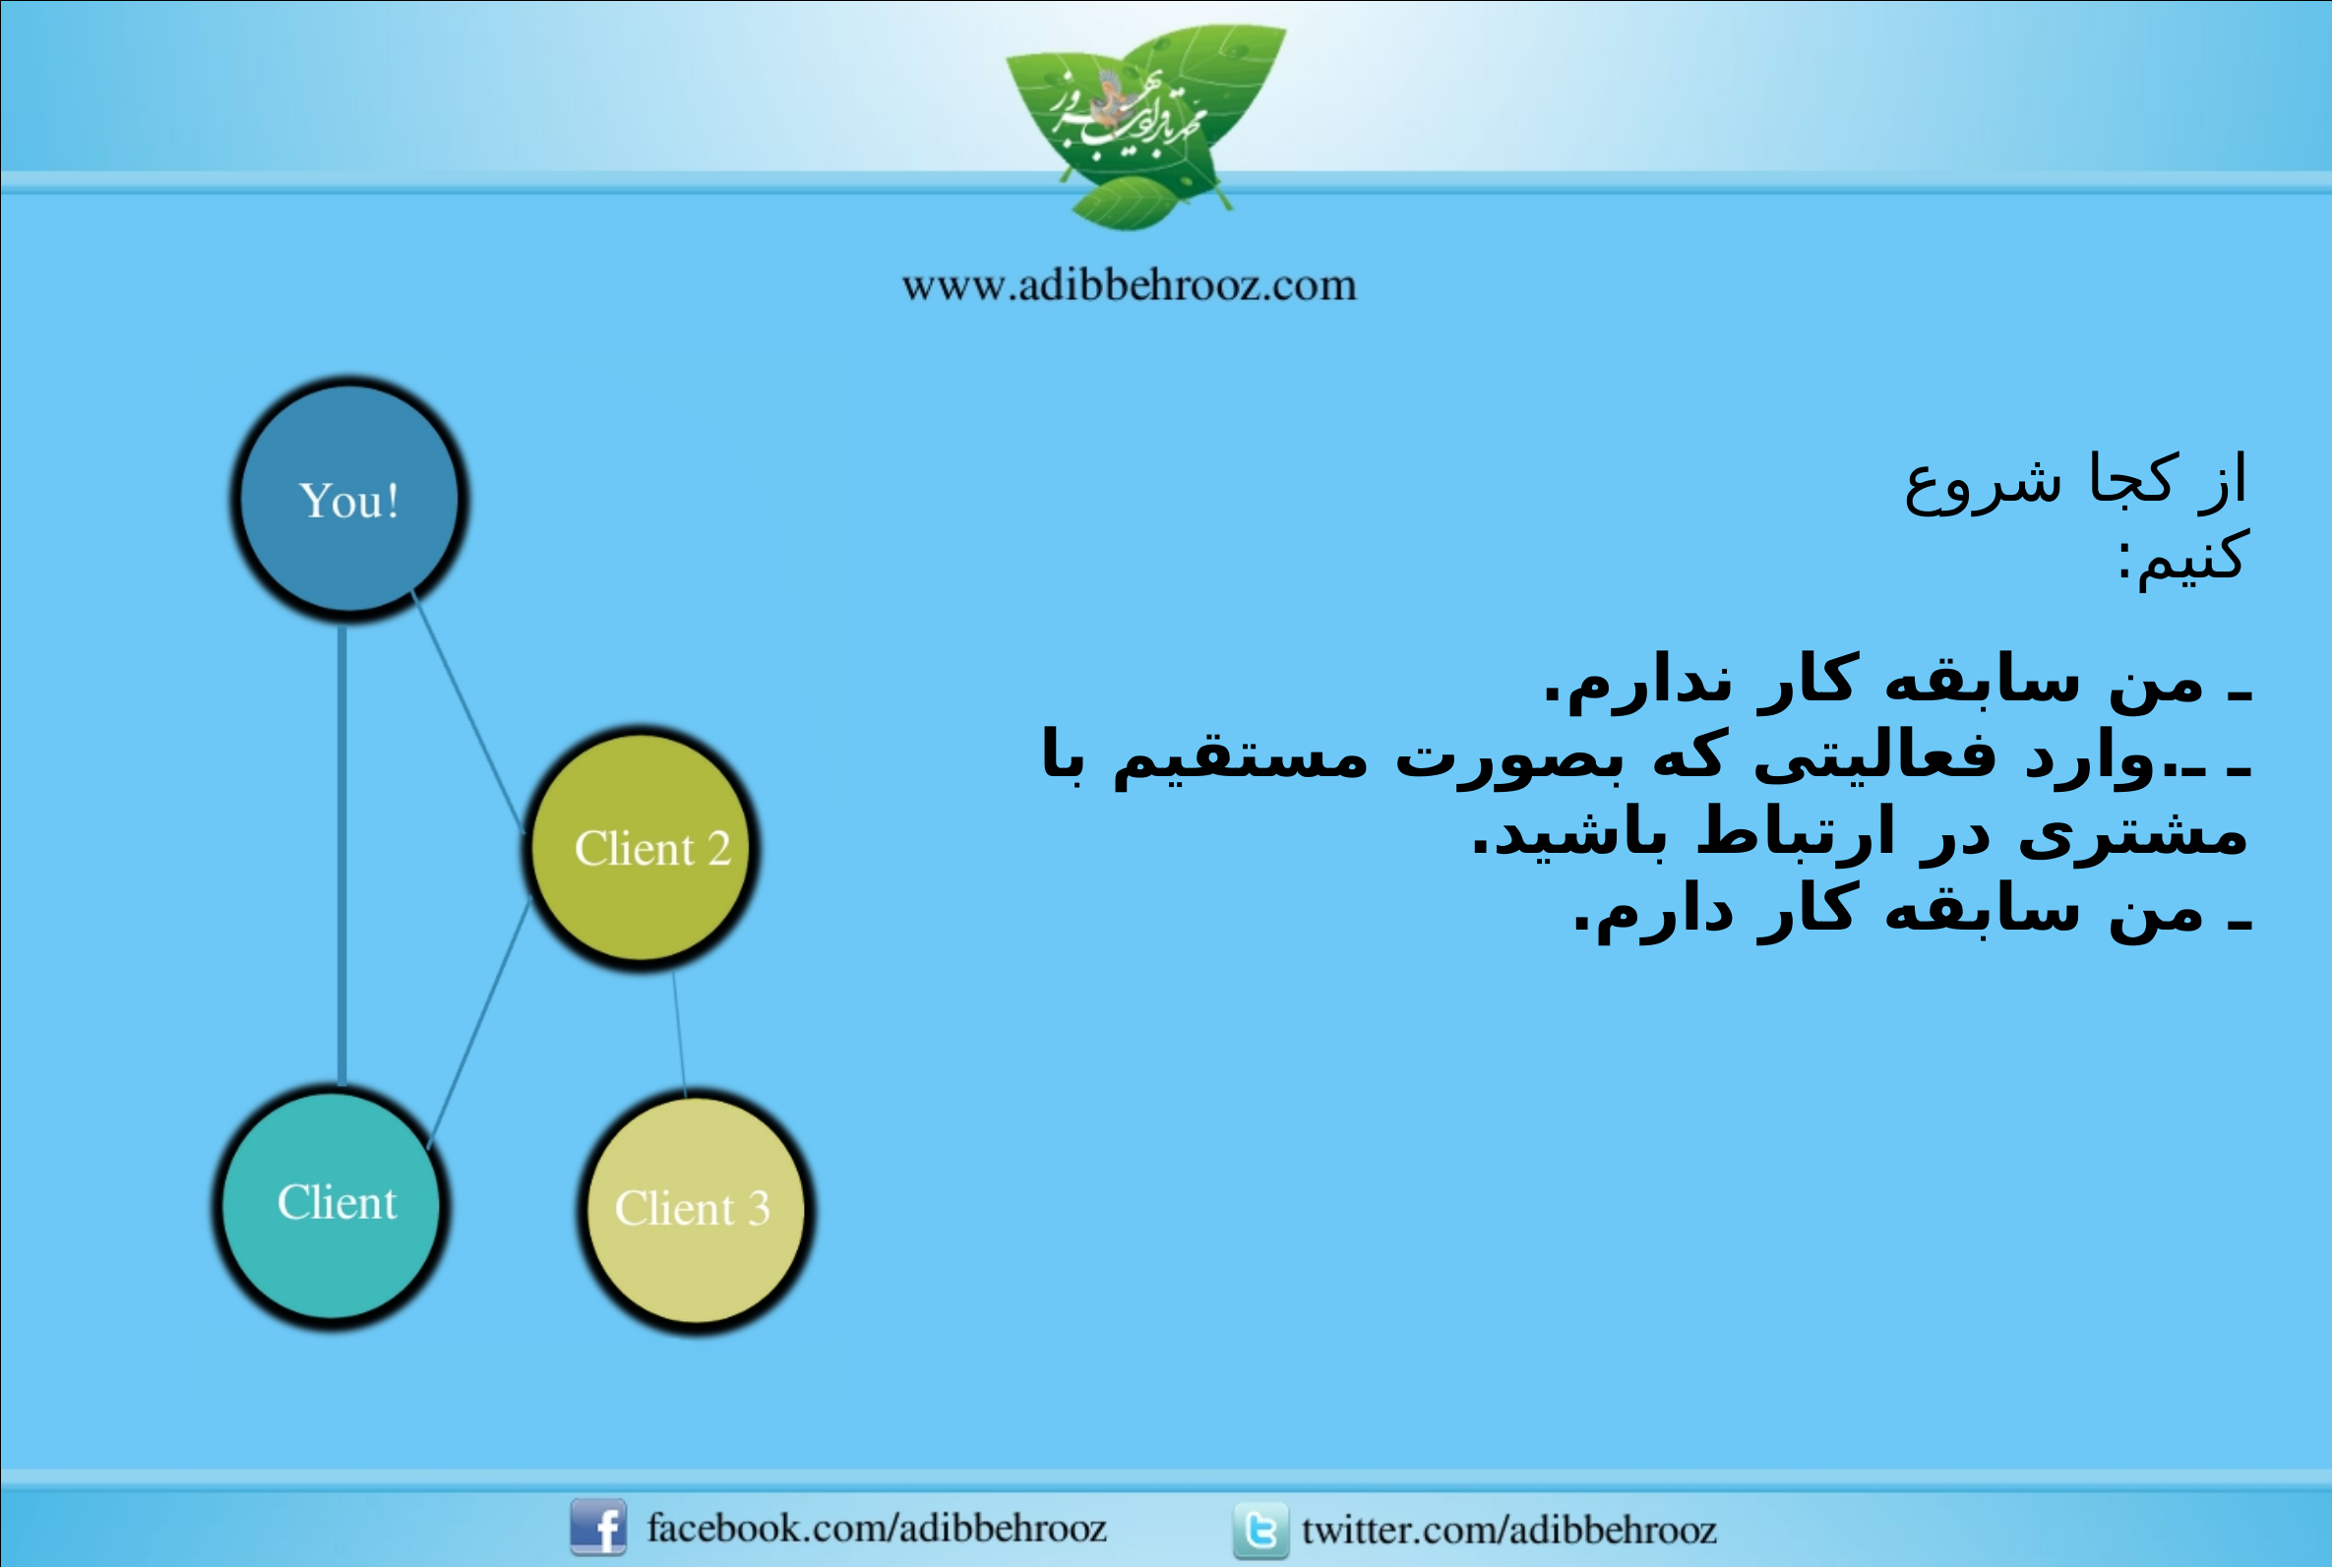

# از کجا شروع کنیم:
ـ من سابقه کار ندارم.
ـ ـ.وارد فعالیتی که بصورت مستقیم با مشتری در ارتباط باشید.
ـ من سابقه کار دارم.